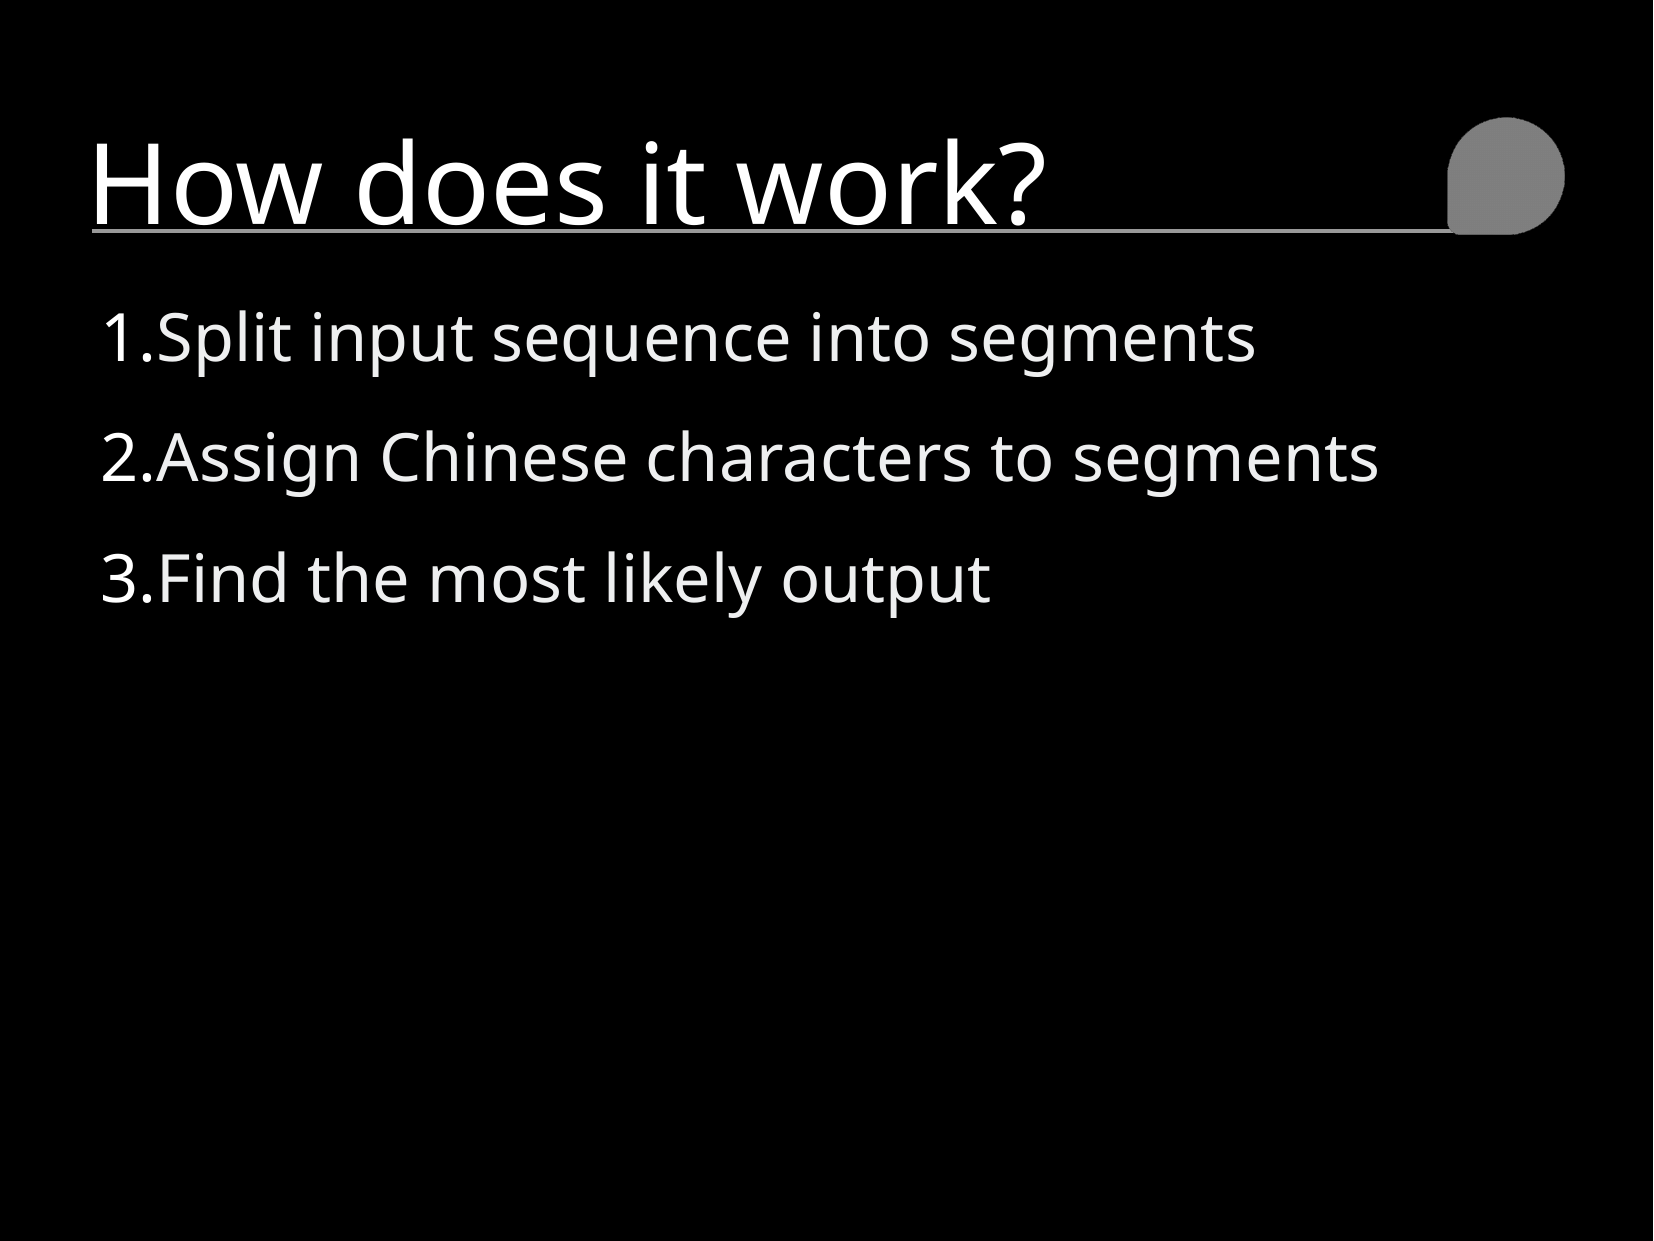

# How does it work?
Split input sequence into segments
Assign Chinese characters to segments
Find the most likely output